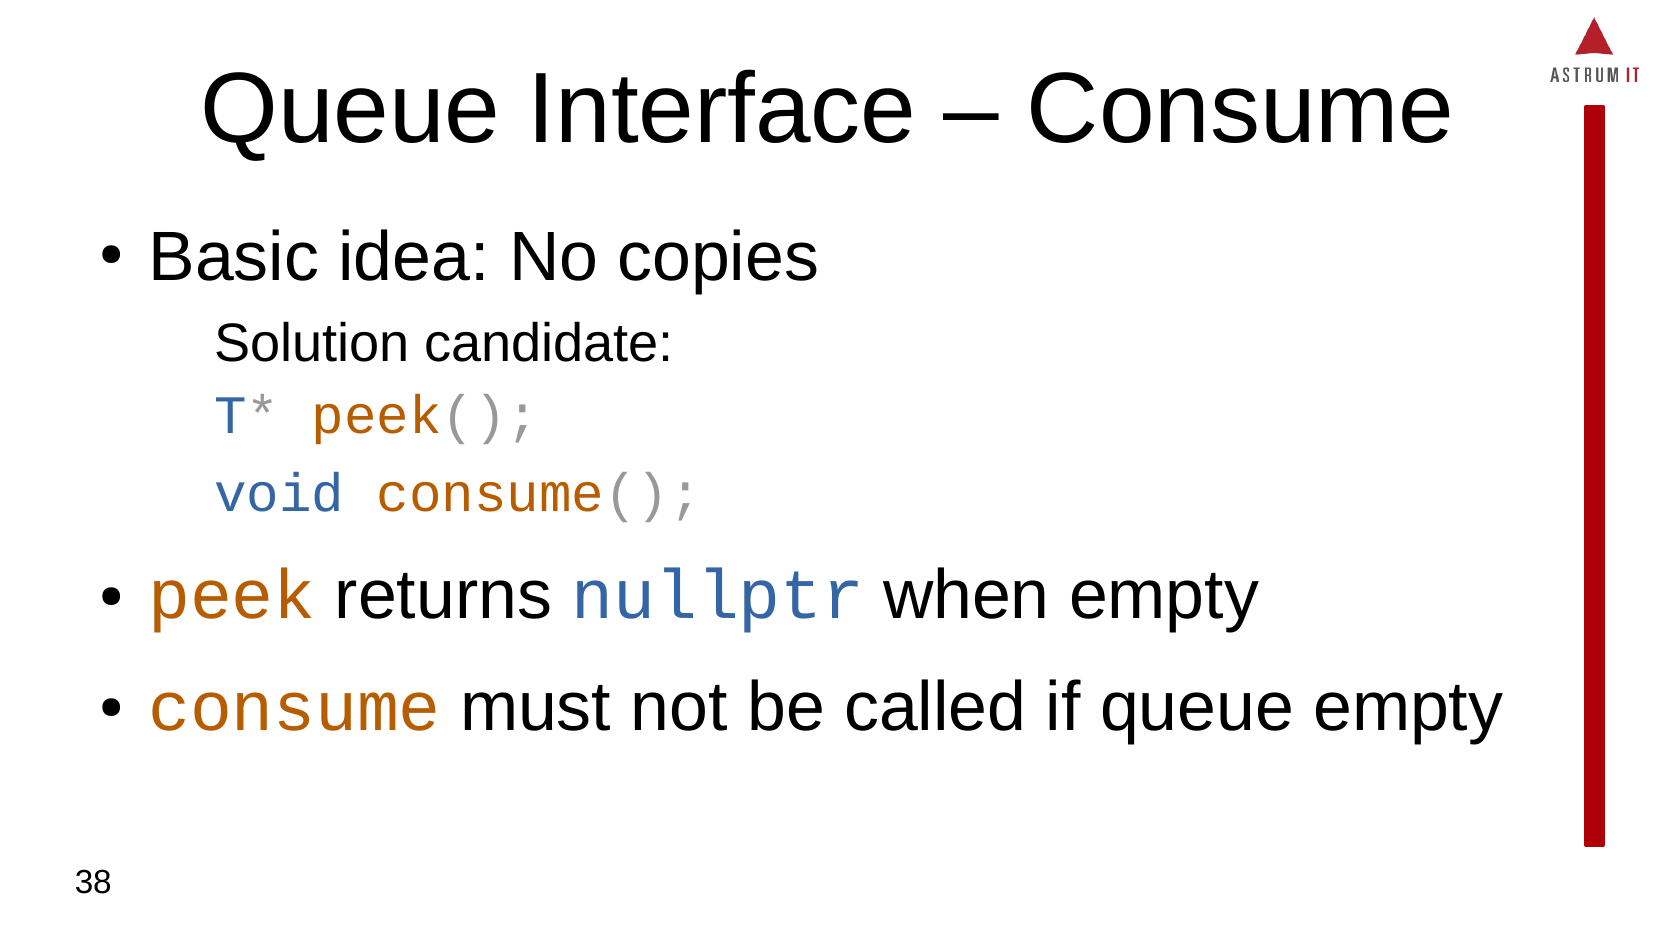

# Queue Interface – Consume
Basic idea: No copies
Solution candidate:
T* peek();
void consume();
peek returns nullptr when empty
consume must not be called if queue empty